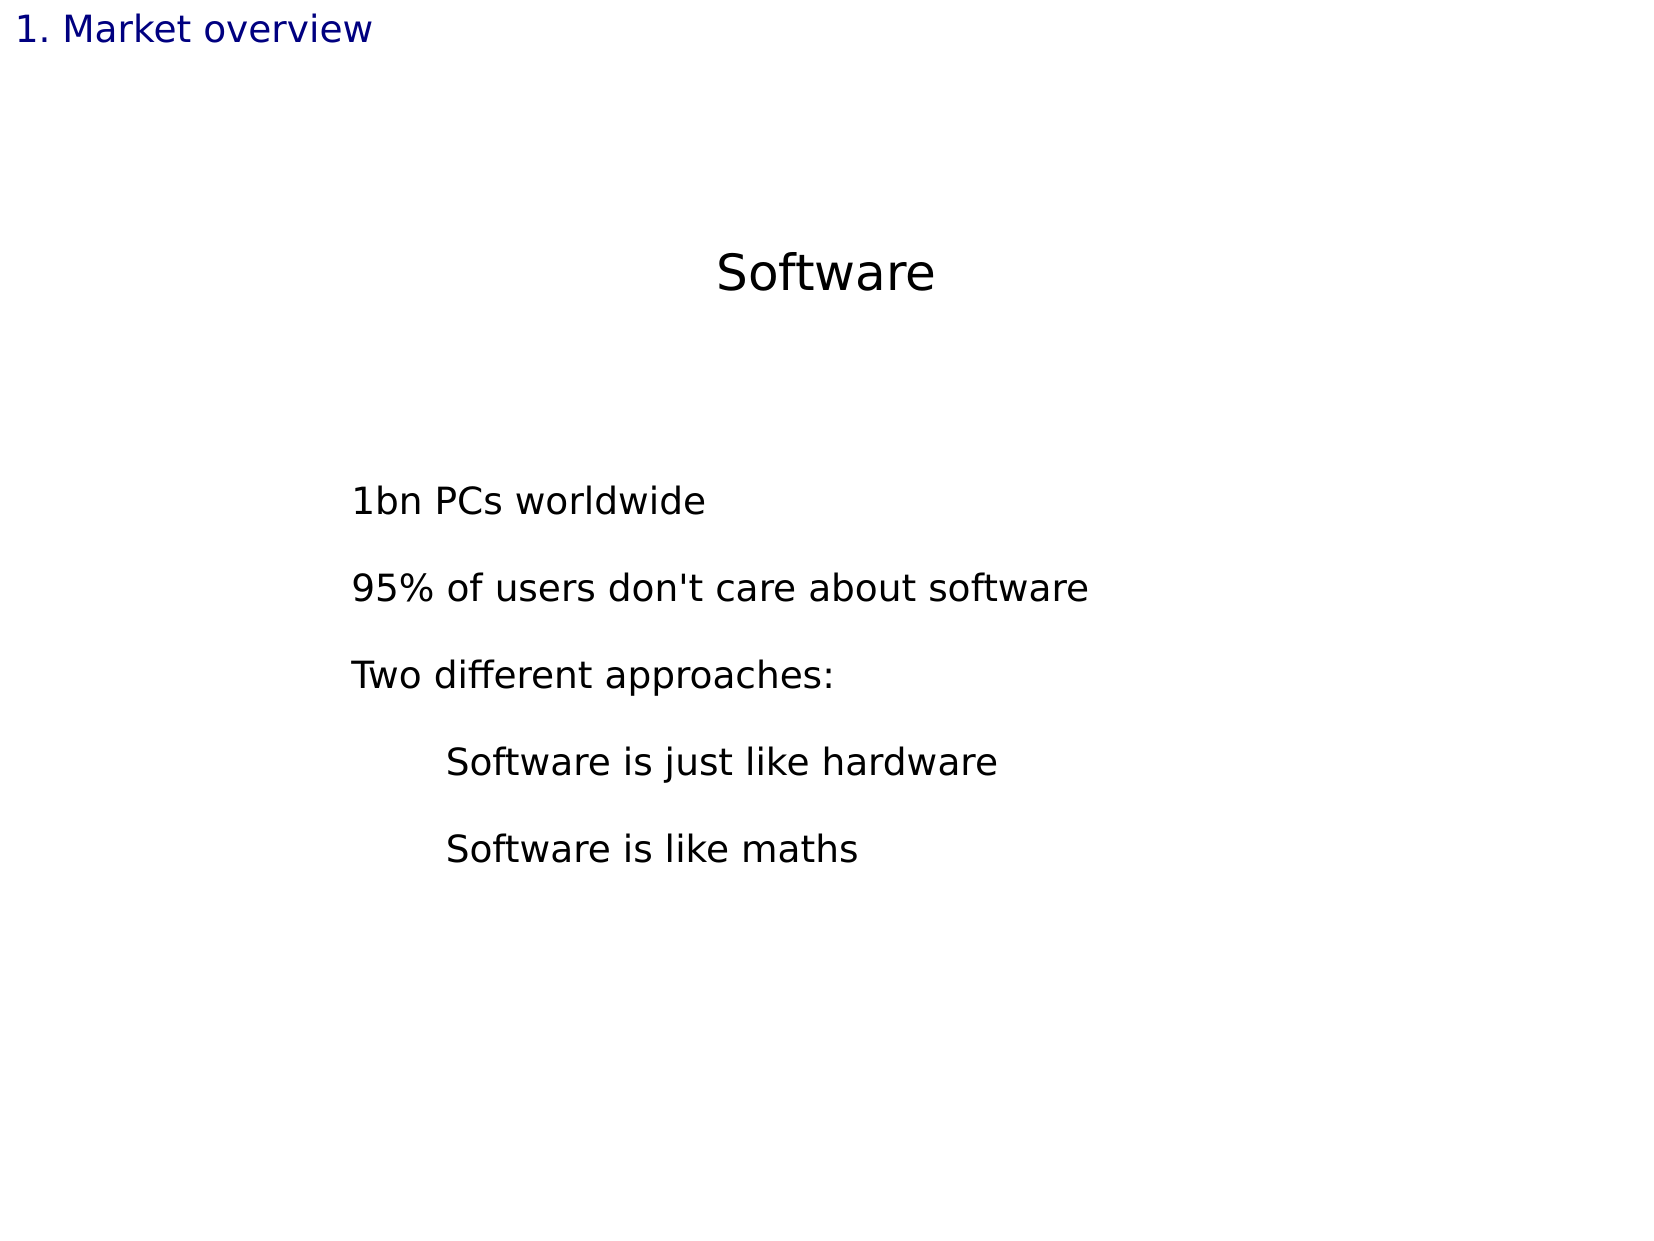

1. Market overview
Software
 1bn PCs worldwide
 95% of users don't care about software
 Two different approaches:
Software is just like hardware
Software is like maths